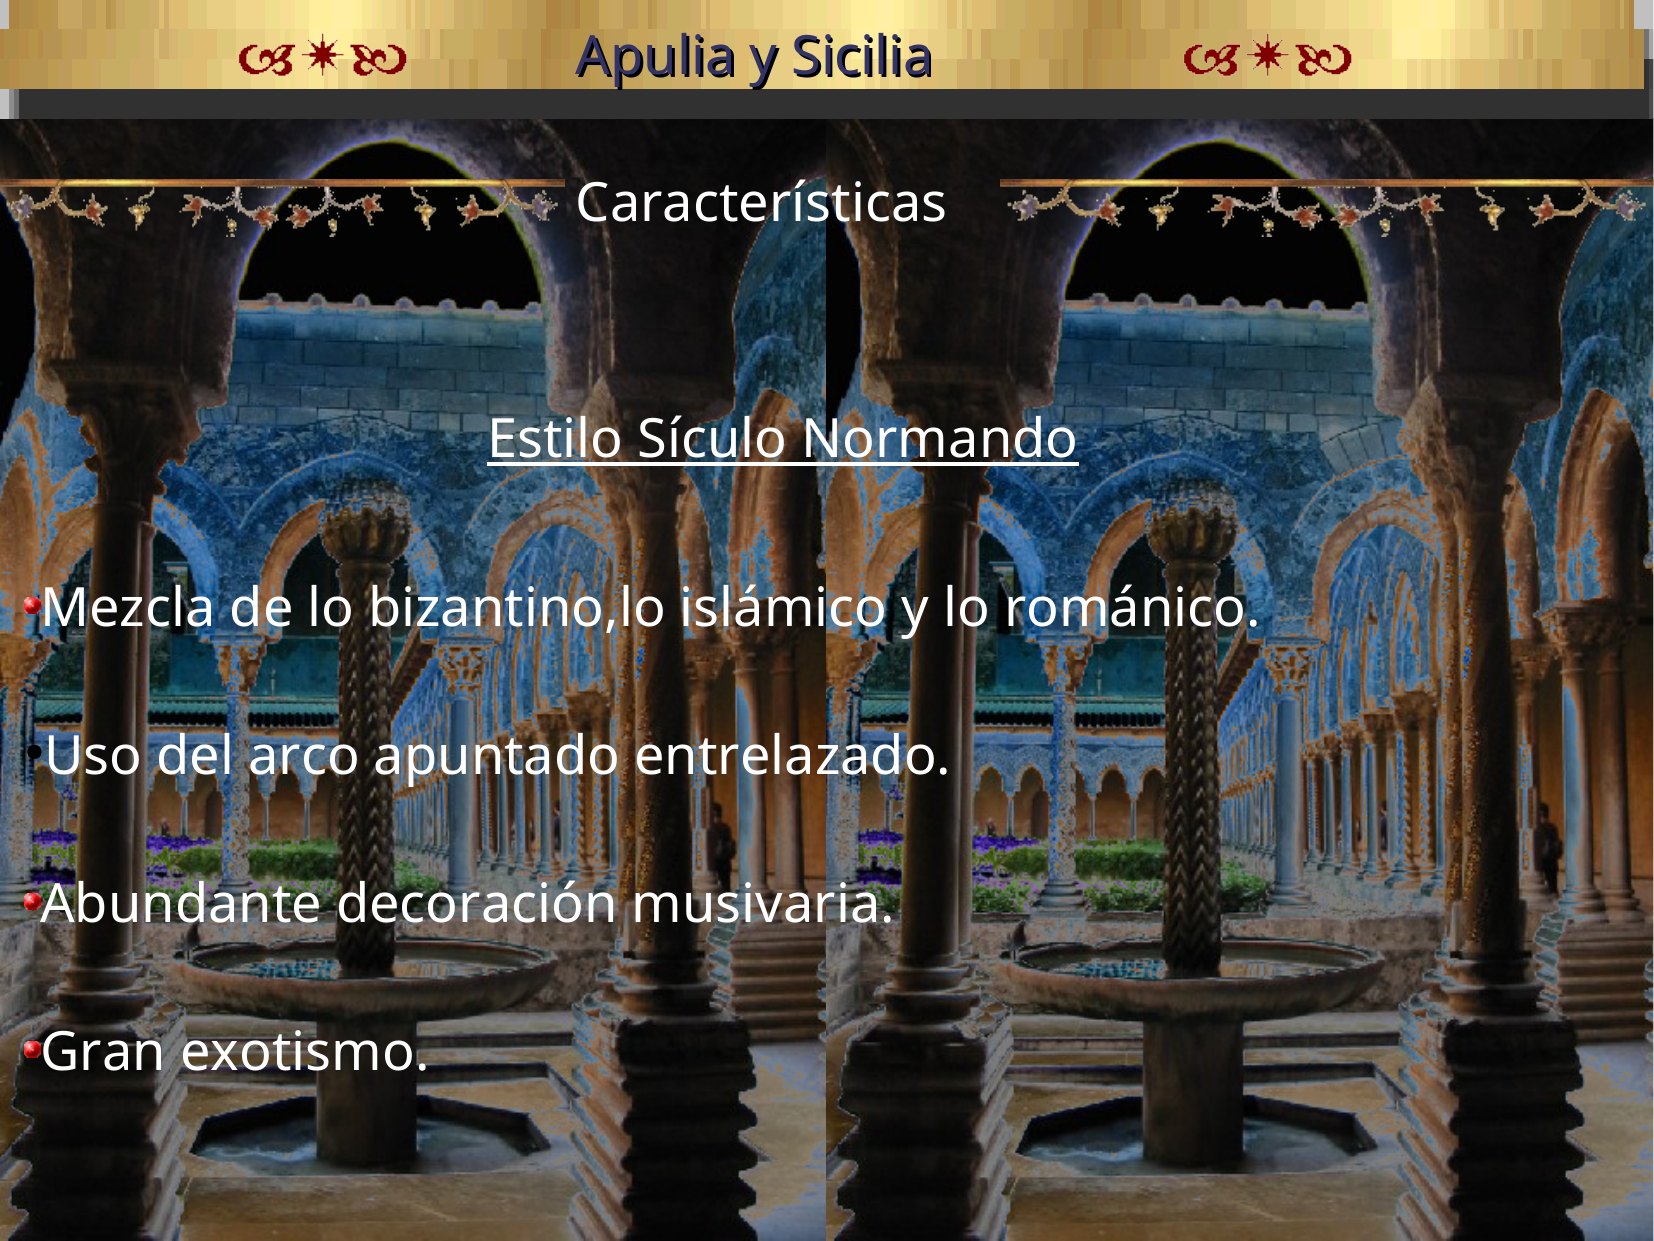

Apulia y Sicilia
Características
Estilo Sículo Normando
Mezcla de lo bizantino,lo islámico y lo románico.
Uso del arco apuntado entrelazado.
Abundante decoración musivaria.
Gran exotismo.